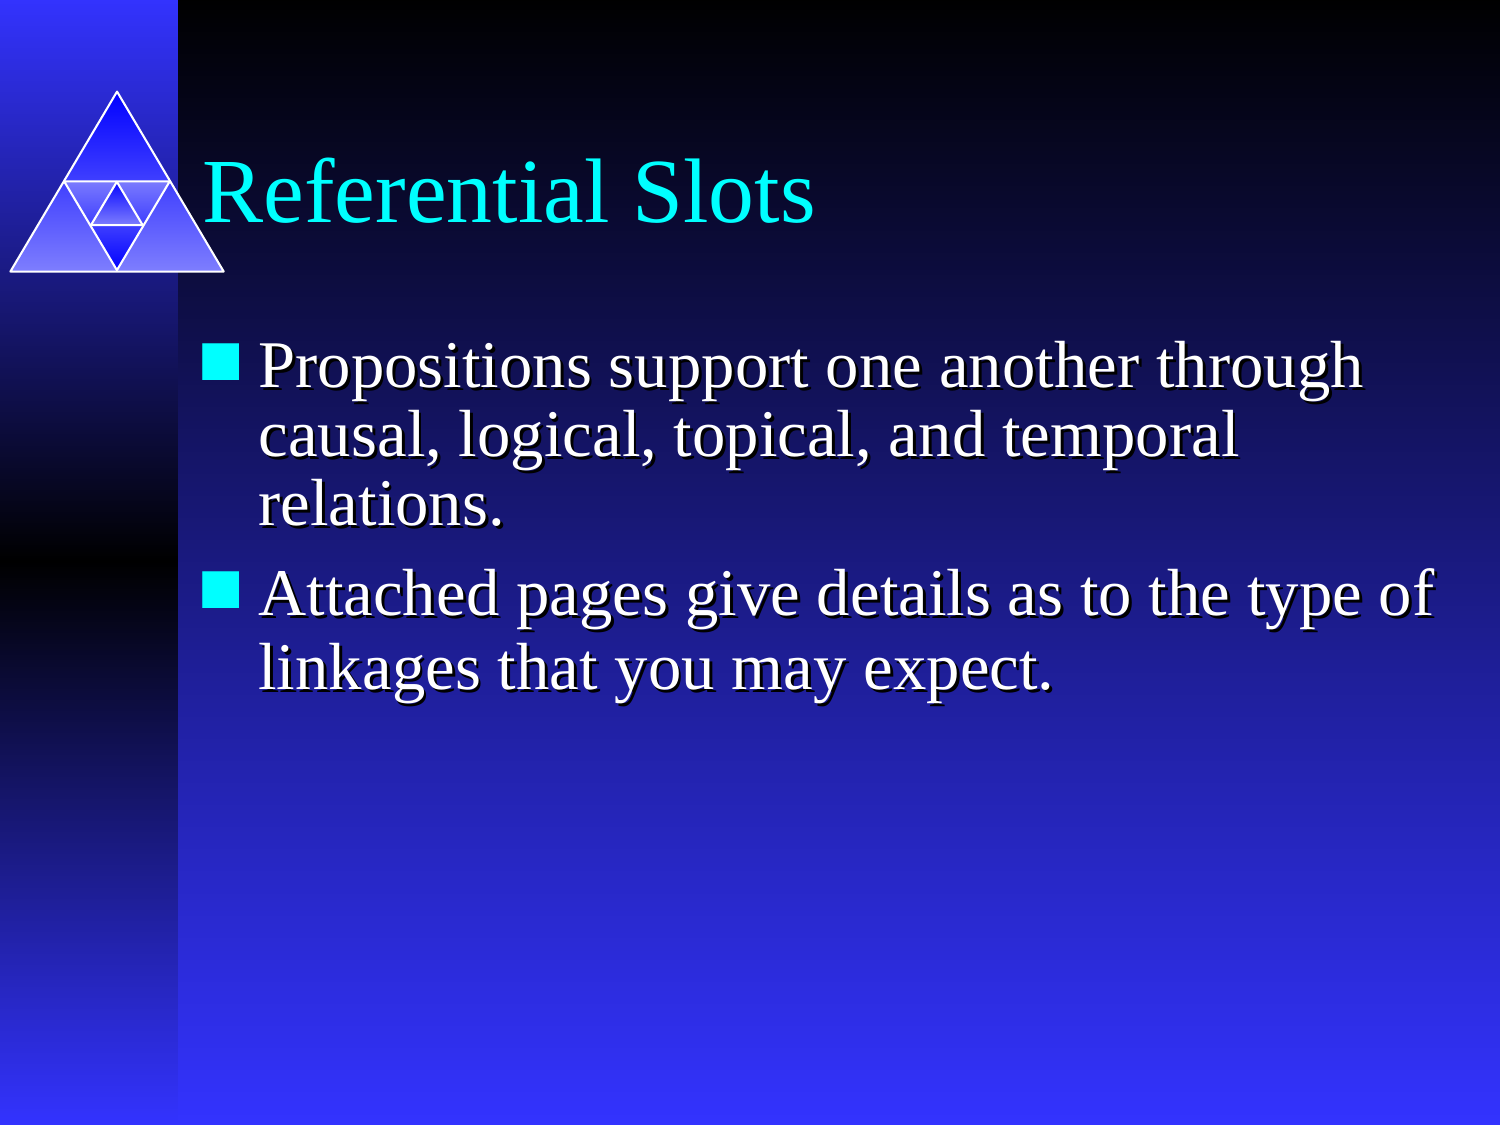

# Referential Slots
Propositions support one another through causal, logical, topical, and temporal relations.
Attached pages give details as to the type of linkages that you may expect.